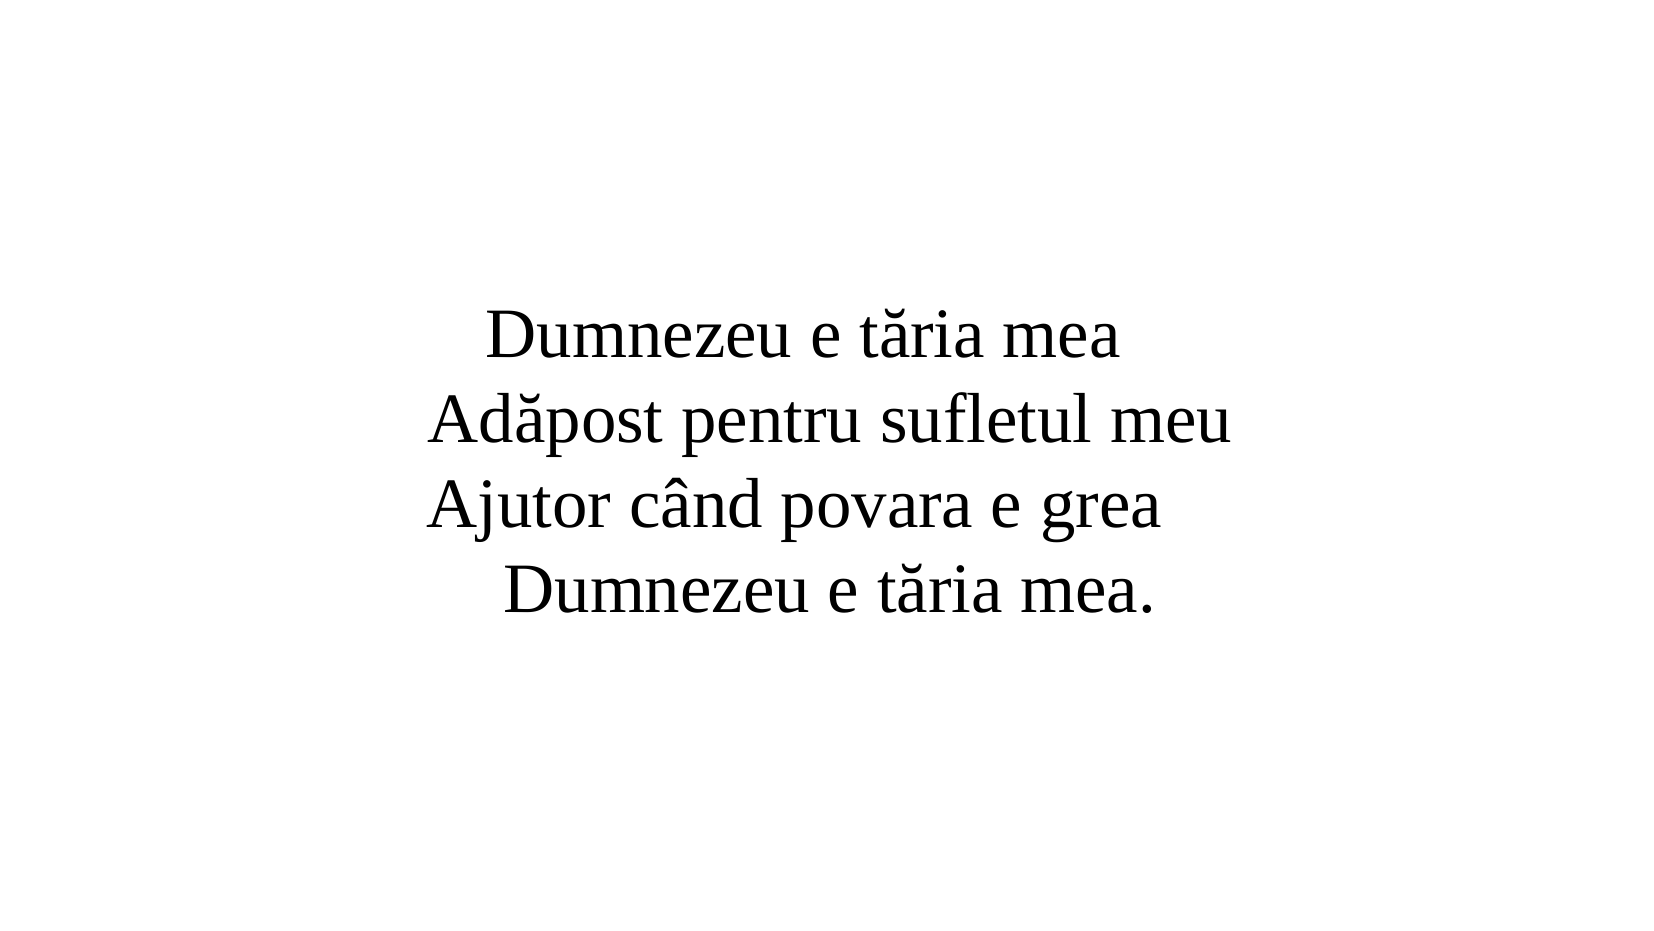

# Dumnezeu e tăria mea
Adăpost pentru sufletul meu
Ajutor când povara e grea
Dumnezeu e tăria mea.